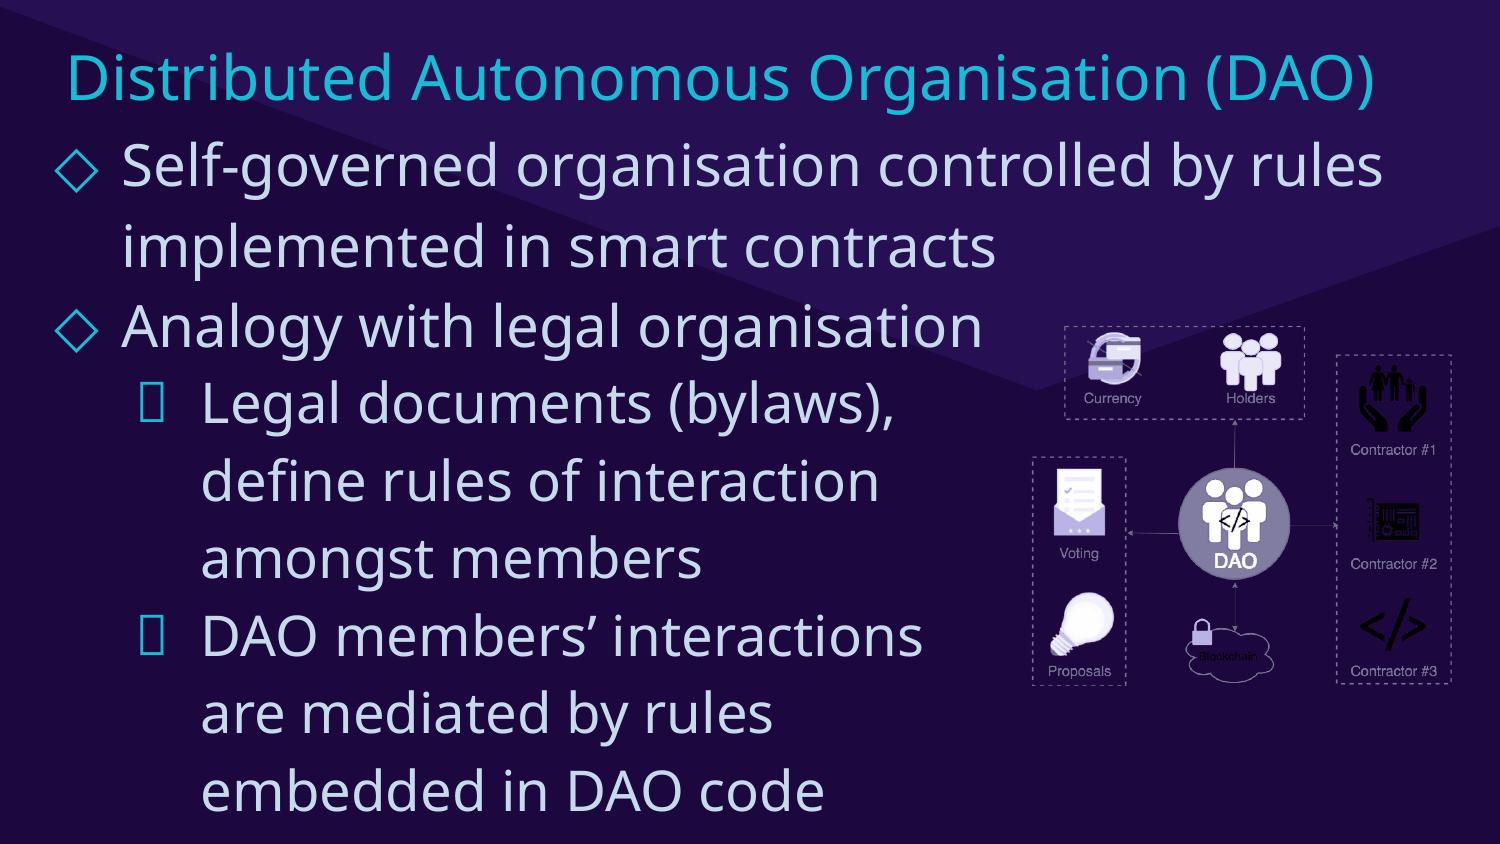

# Distributed Autonomous Organisation (DAO)
Self-governed organisation controlled by rules implemented in smart contracts
Analogy with legal organisation
Legal documents (bylaws), define rules of interaction amongst members
DAO members’ interactions are mediated by rules embedded in DAO code